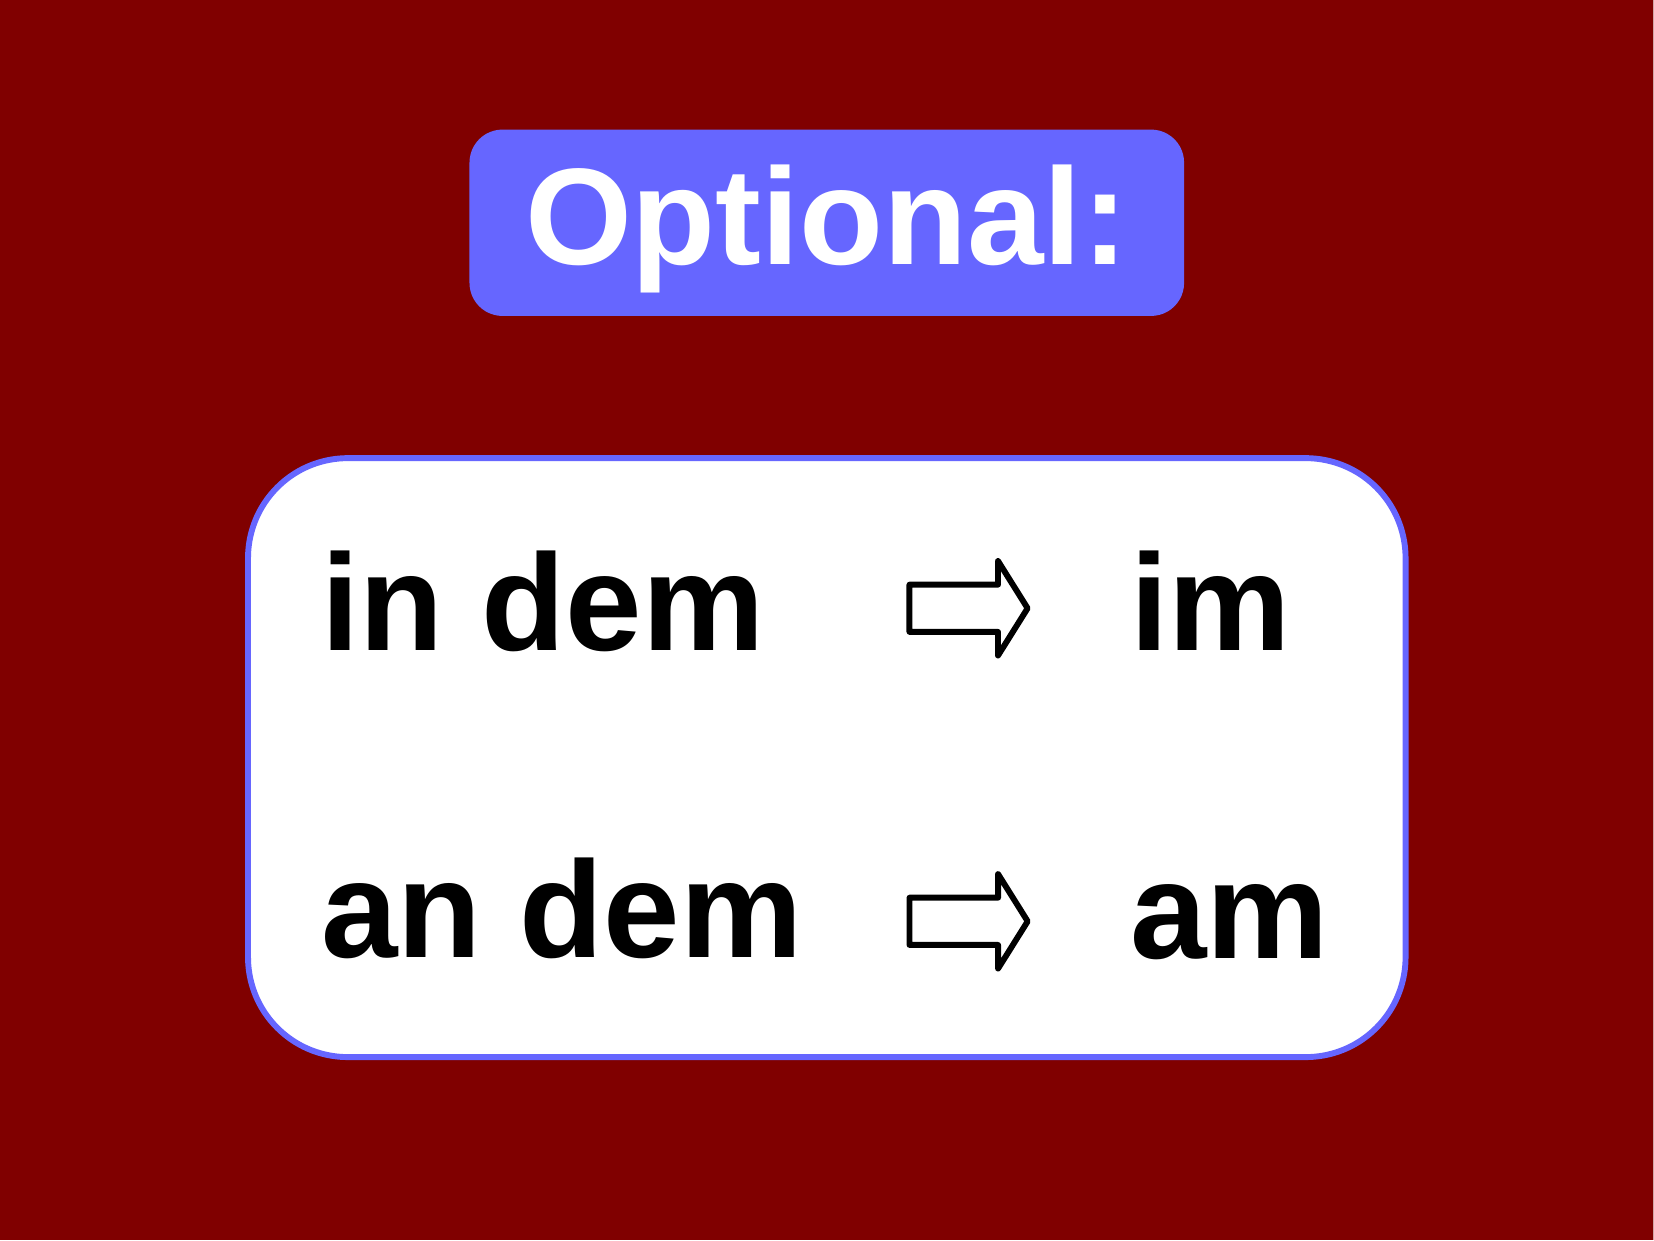

Optional:
in dem
im
an dem
am